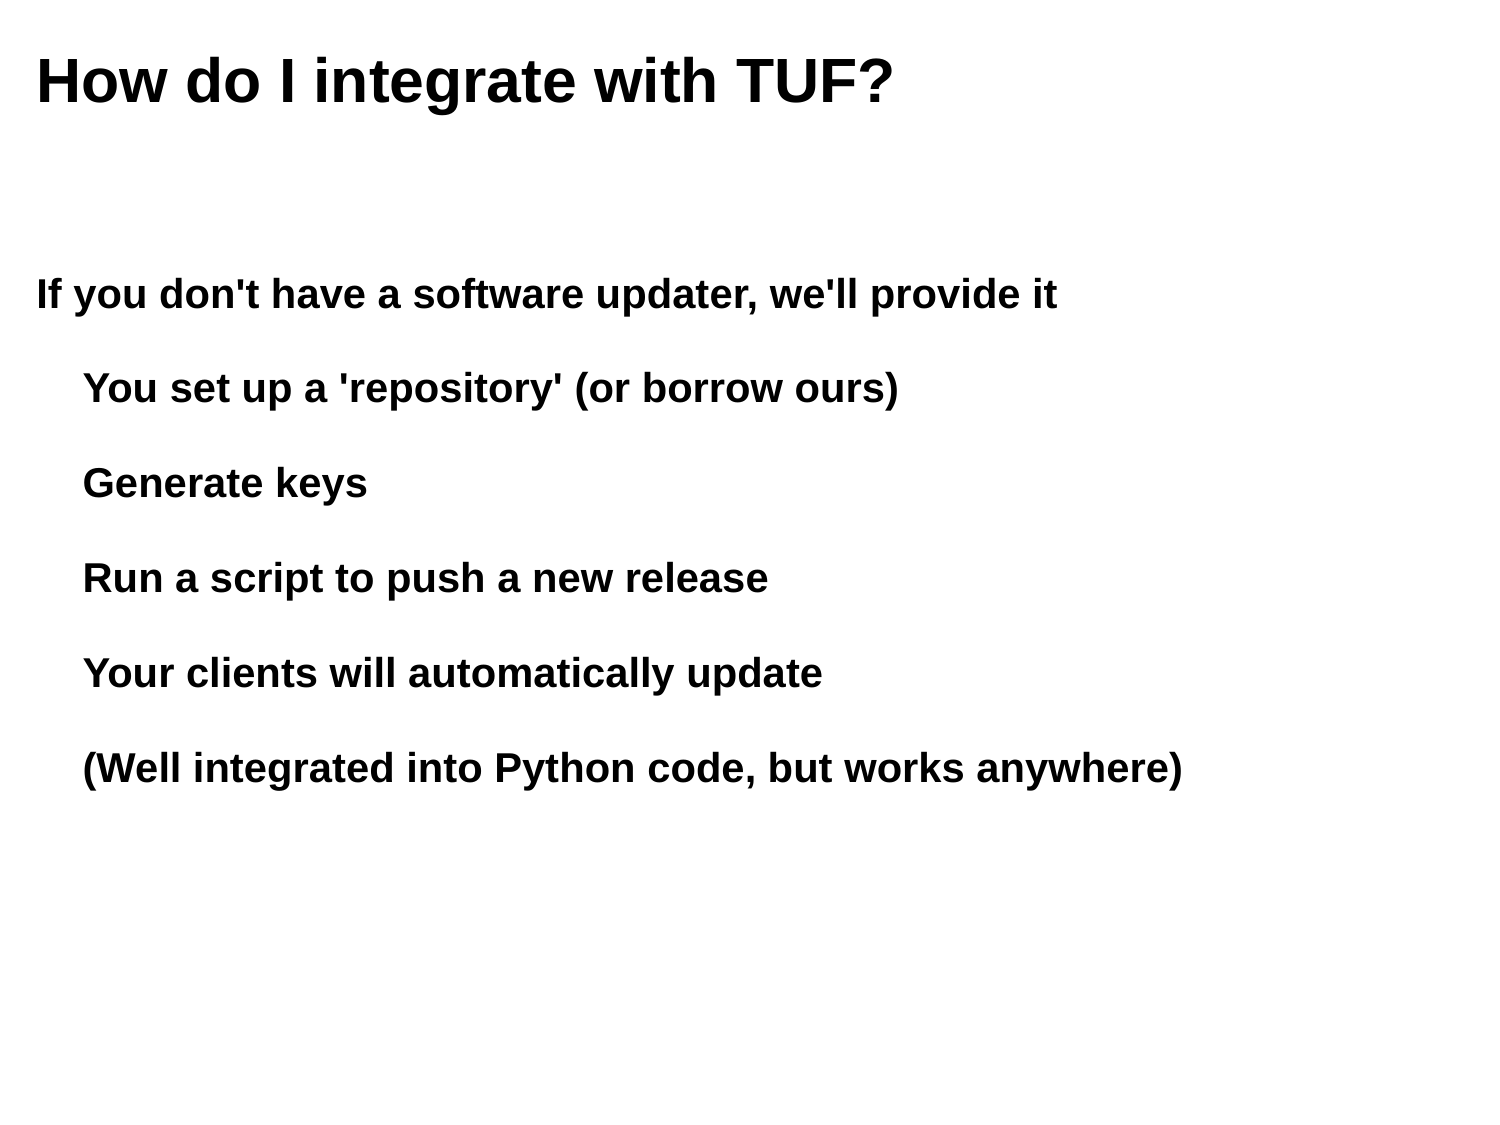

# How do I integrate with TUF?
If you don't have a software updater, we'll provide it
 You set up a 'repository' (or borrow ours)
 Generate keys
 Run a script to push a new release
 Your clients will automatically update
 (Well integrated into Python code, but works anywhere)